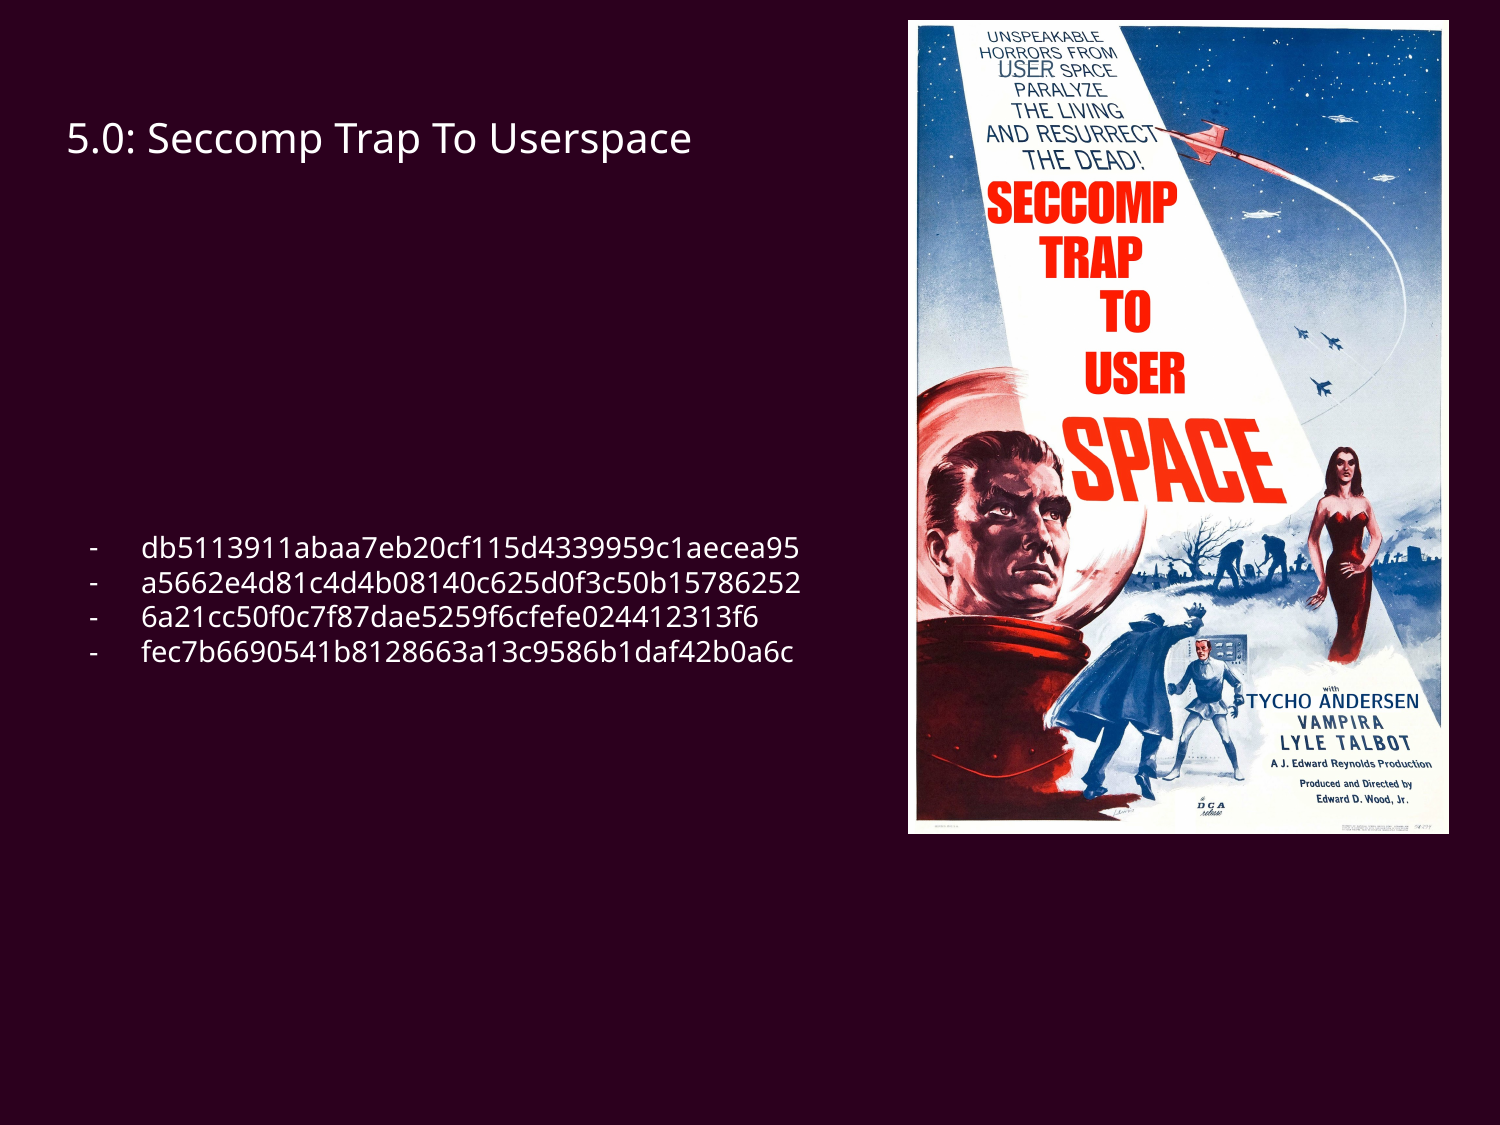

5.0: Seccomp Trap To Userspace
db5113911abaa7eb20cf115d4339959c1aecea95
a5662e4d81c4d4b08140c625d0f3c50b15786252
6a21cc50f0c7f87dae5259f6cfefe024412313f6
fec7b6690541b8128663a13c9586b1daf42b0a6c